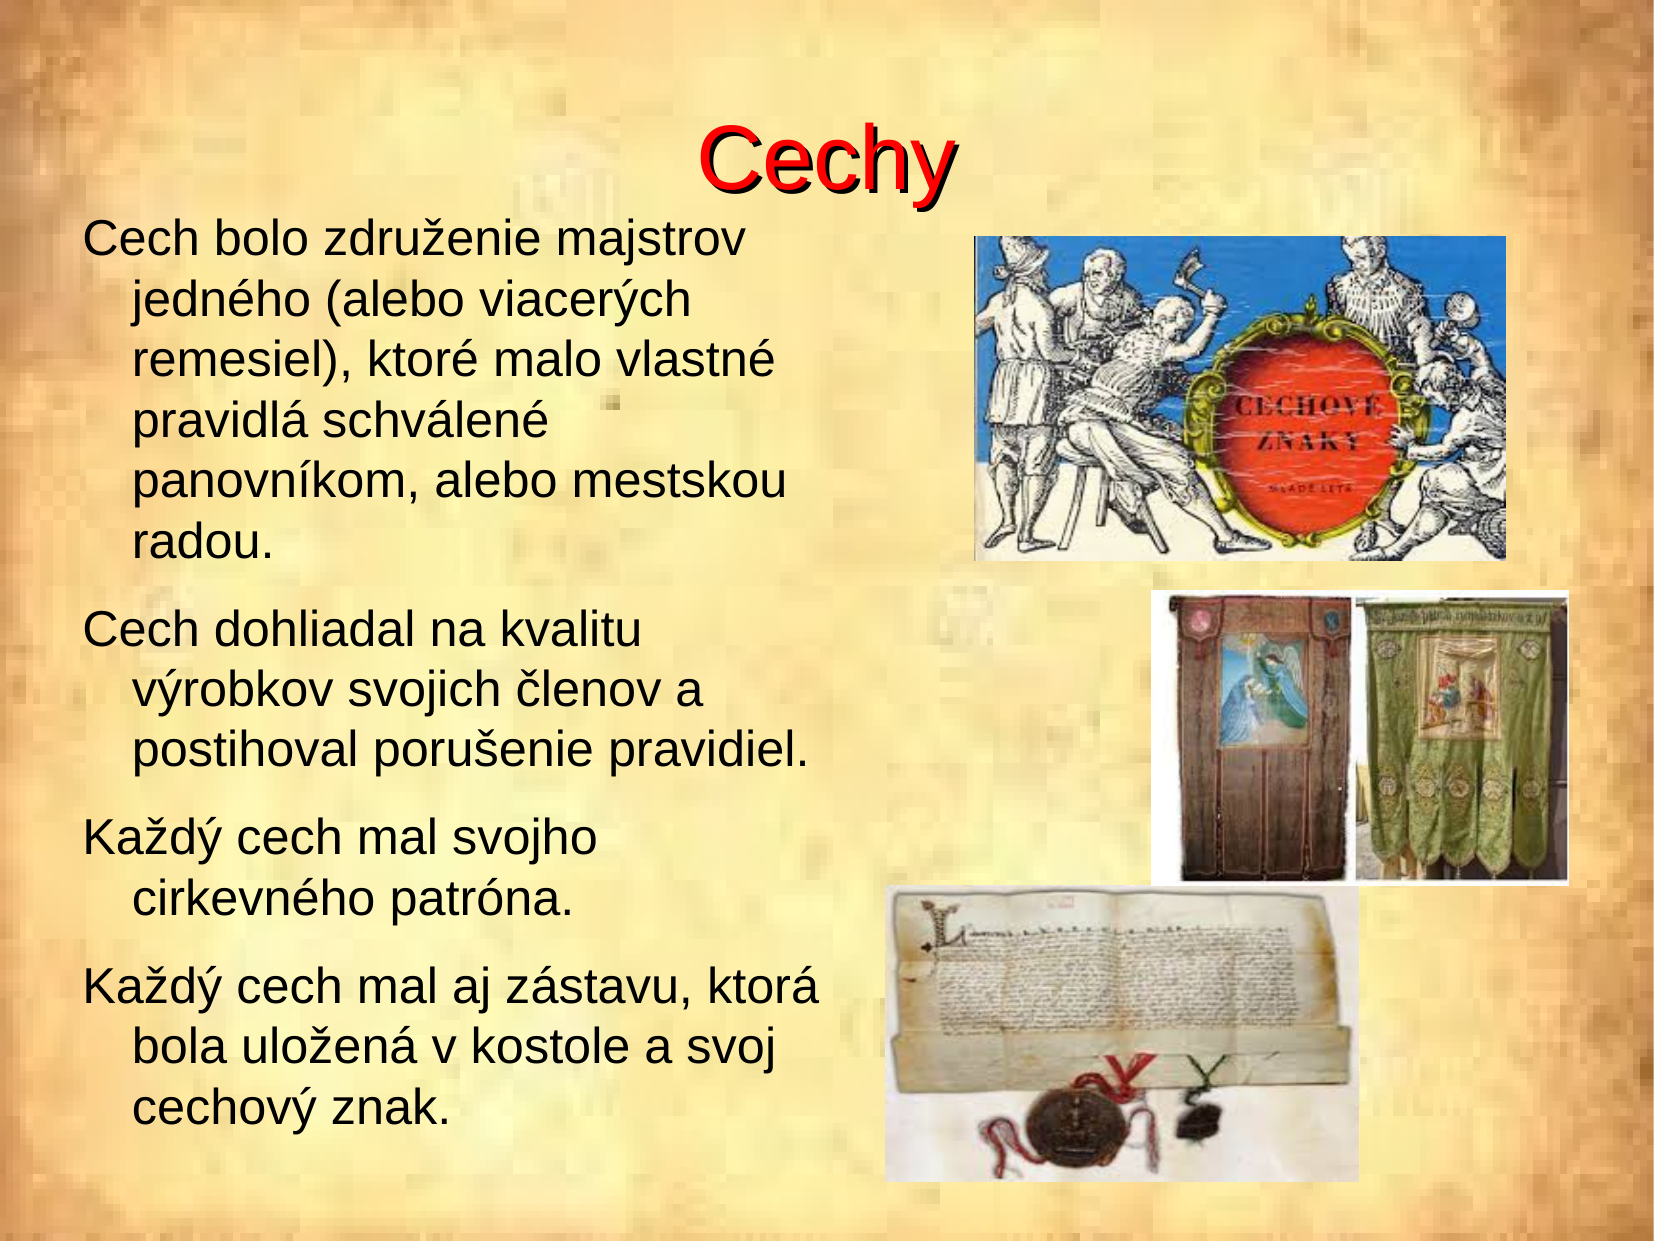

# Cechy
Cech bolo združenie majstrov jedného (alebo viacerých remesiel), ktoré malo vlastné pravidlá schválené panovníkom, alebo mestskou radou.
Cech dohliadal na kvalitu výrobkov svojich členov a postihoval porušenie pravidiel.
Každý cech mal svojho cirkevného patróna.
Každý cech mal aj zástavu, ktorá bola uložená v kostole a svoj cechový znak.